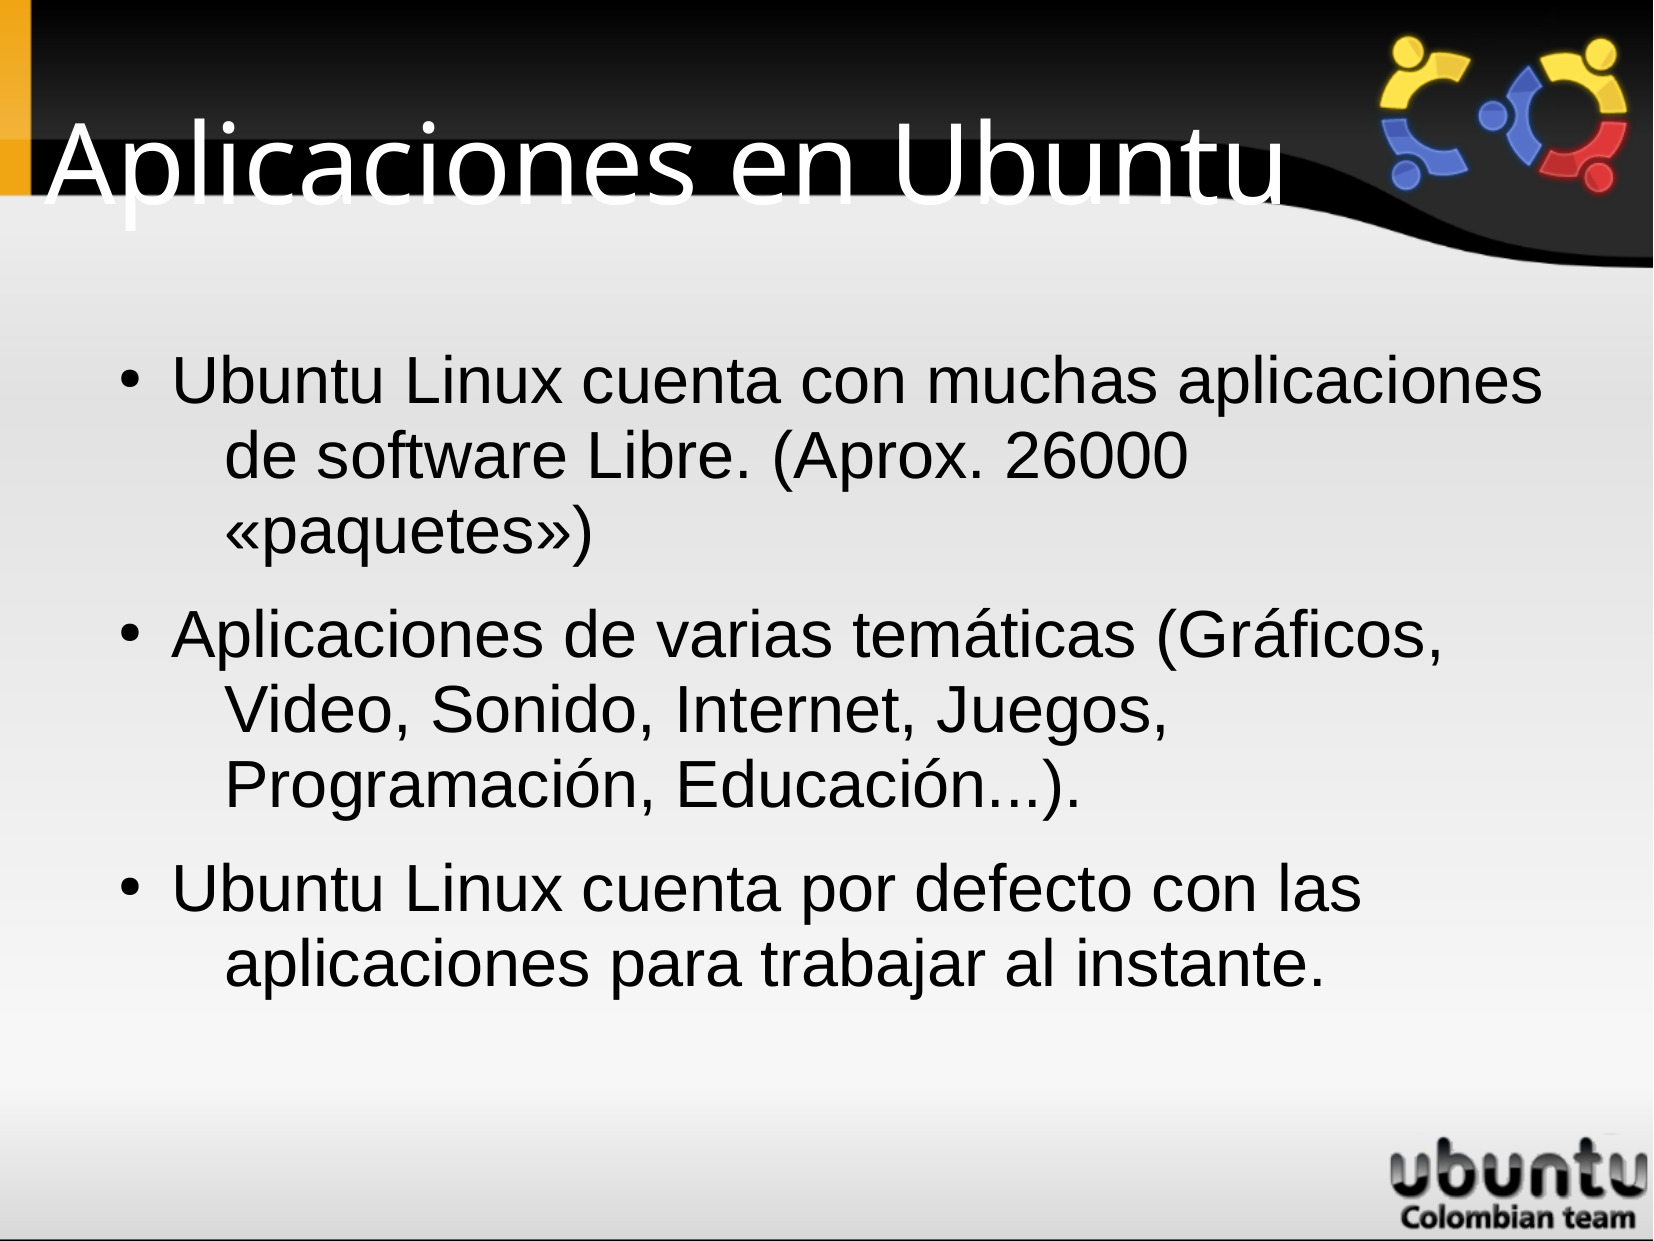

Aplicaciones en Ubuntu
# Ubuntu Linux cuenta con muchas aplicaciones de software Libre. (Aprox. 26000 «paquetes»)
Aplicaciones de varias temáticas (Gráficos, Video, Sonido, Internet, Juegos, Programación, Educación...).
Ubuntu Linux cuenta por defecto con las aplicaciones para trabajar al instante.